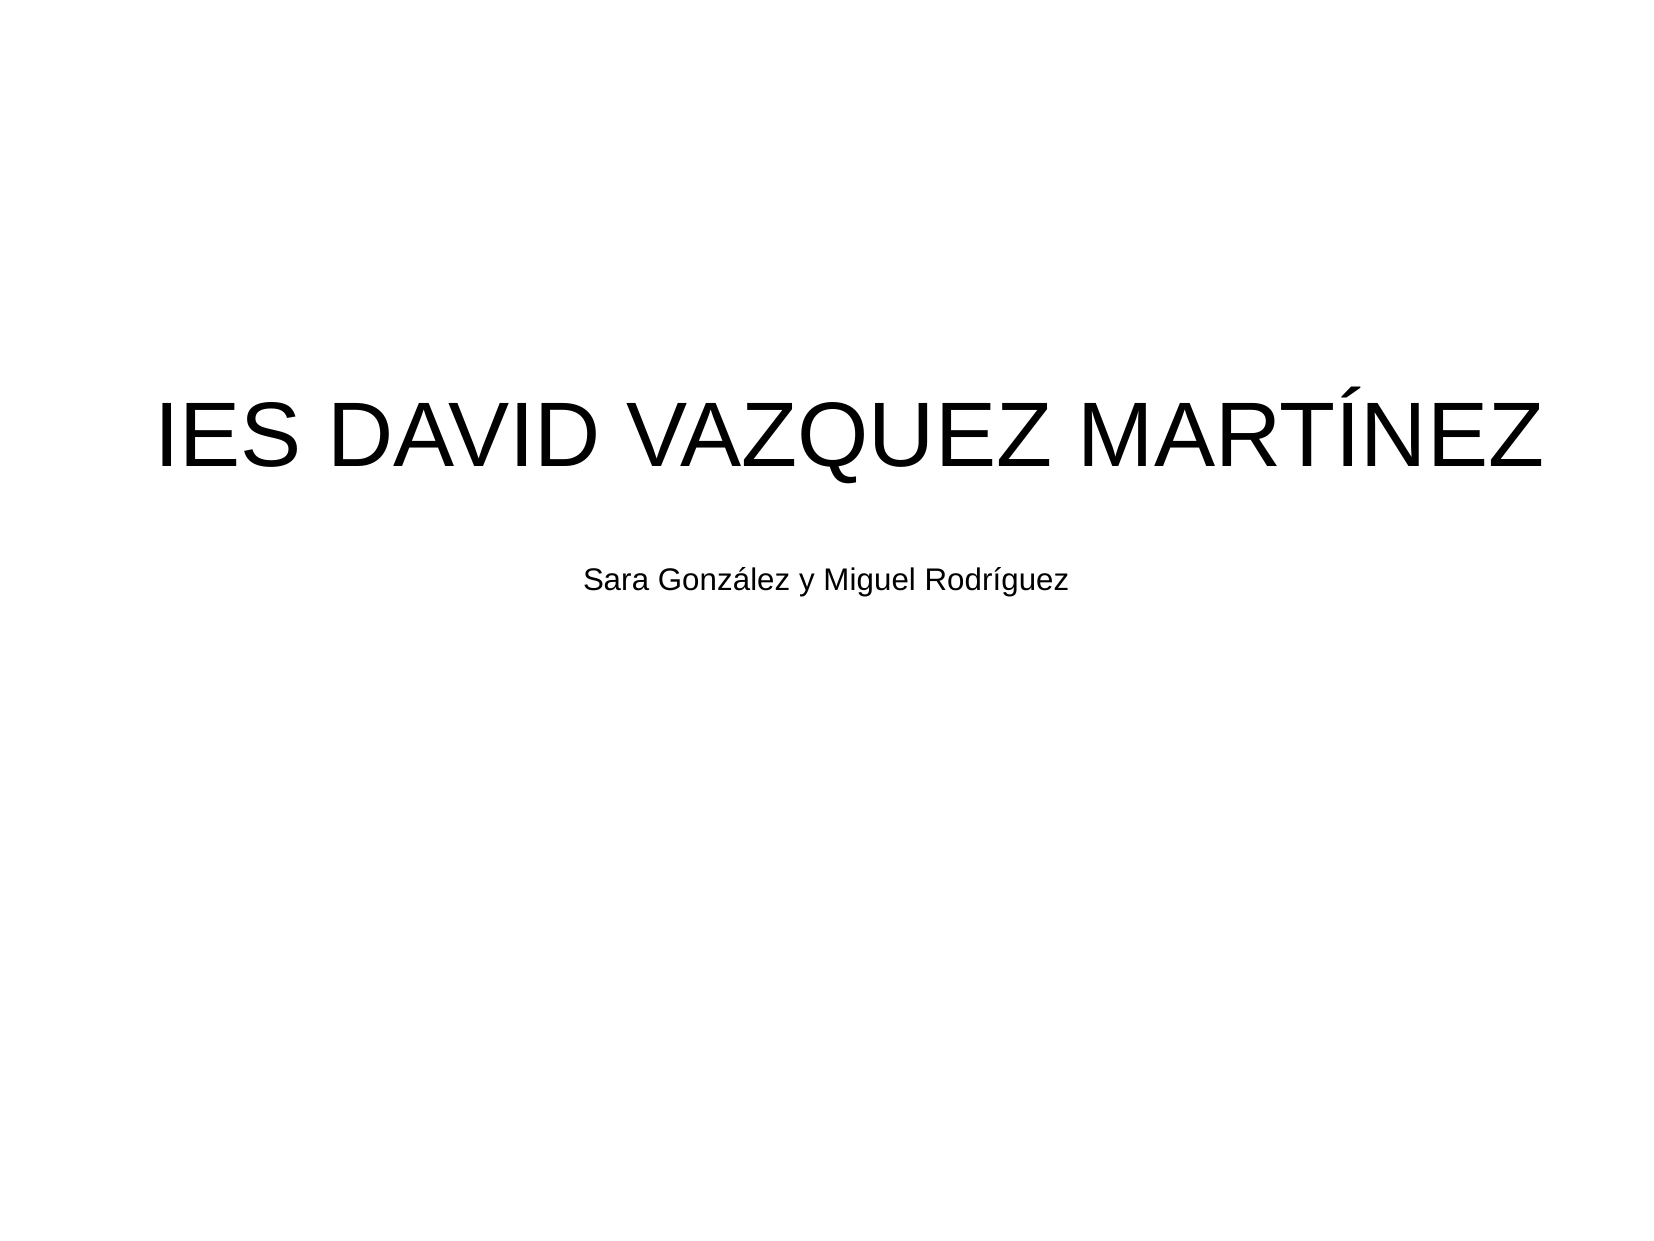

Sara González y Miguel Rodríguez
# IES DAVID VAZQUEZ MARTÍNEZ